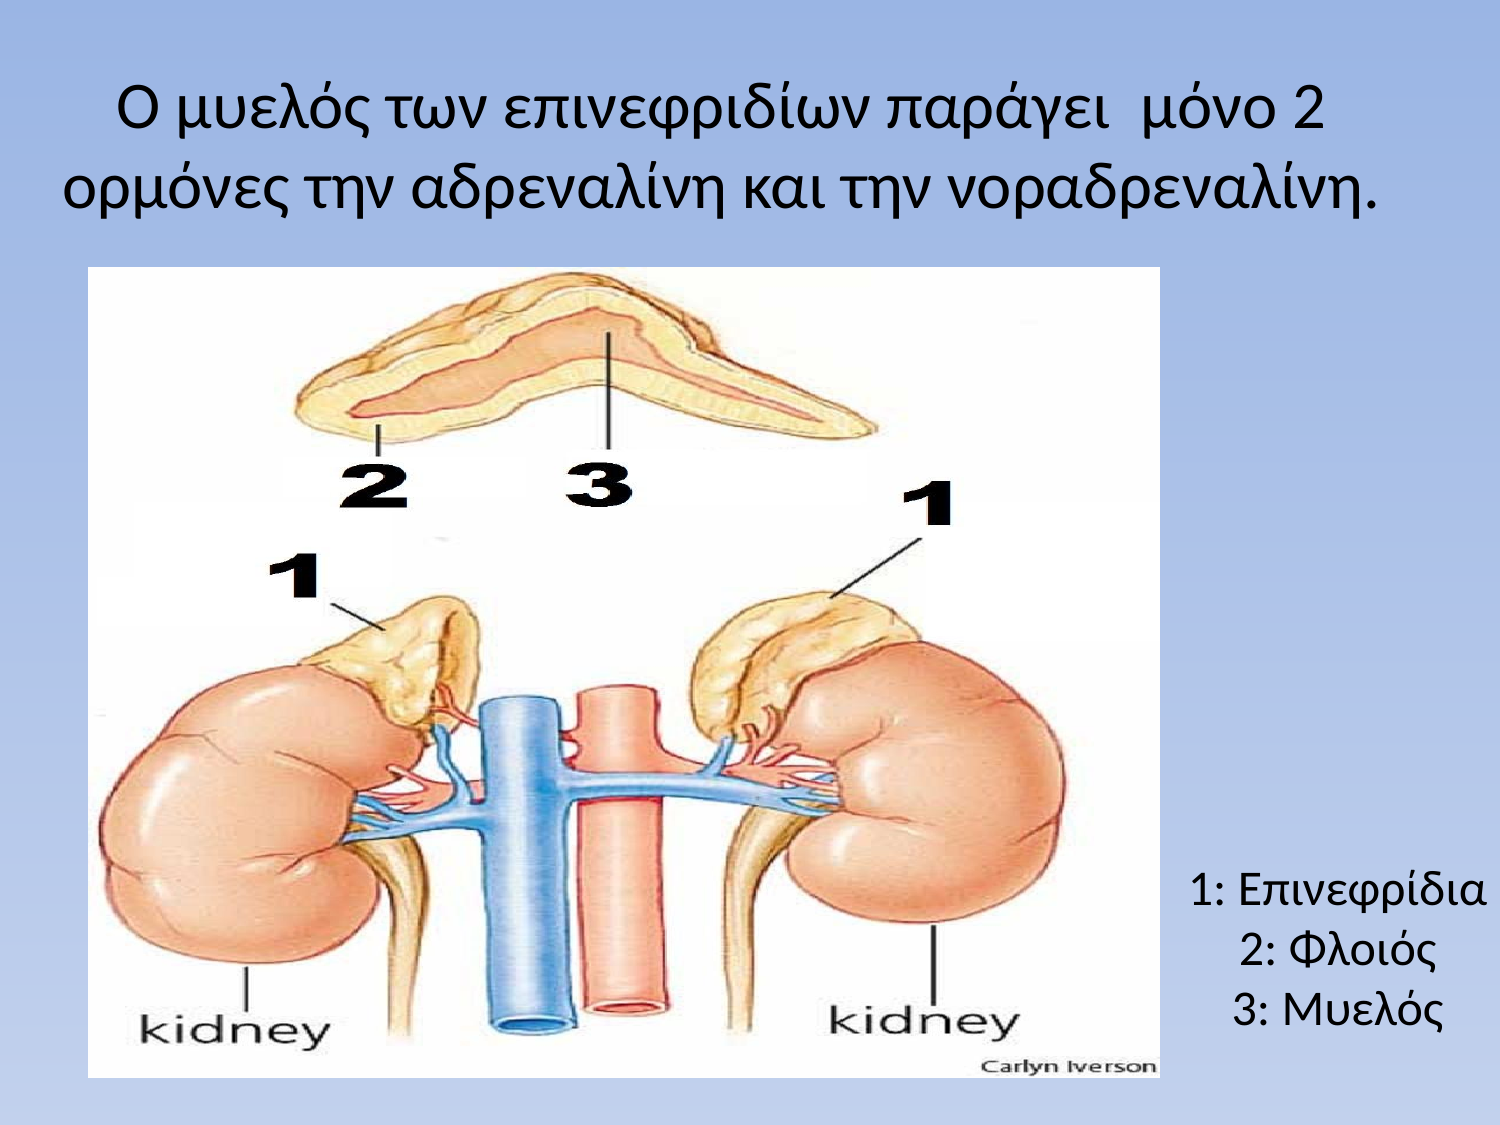

Ο μυελός των επινεφριδίων παράγει μόνο 2 ορμόνες την αδρεναλίνη και την νοραδρεναλίνη.
# 1: Επινεφρίδια 2: Φλοιός 3: Μυελός